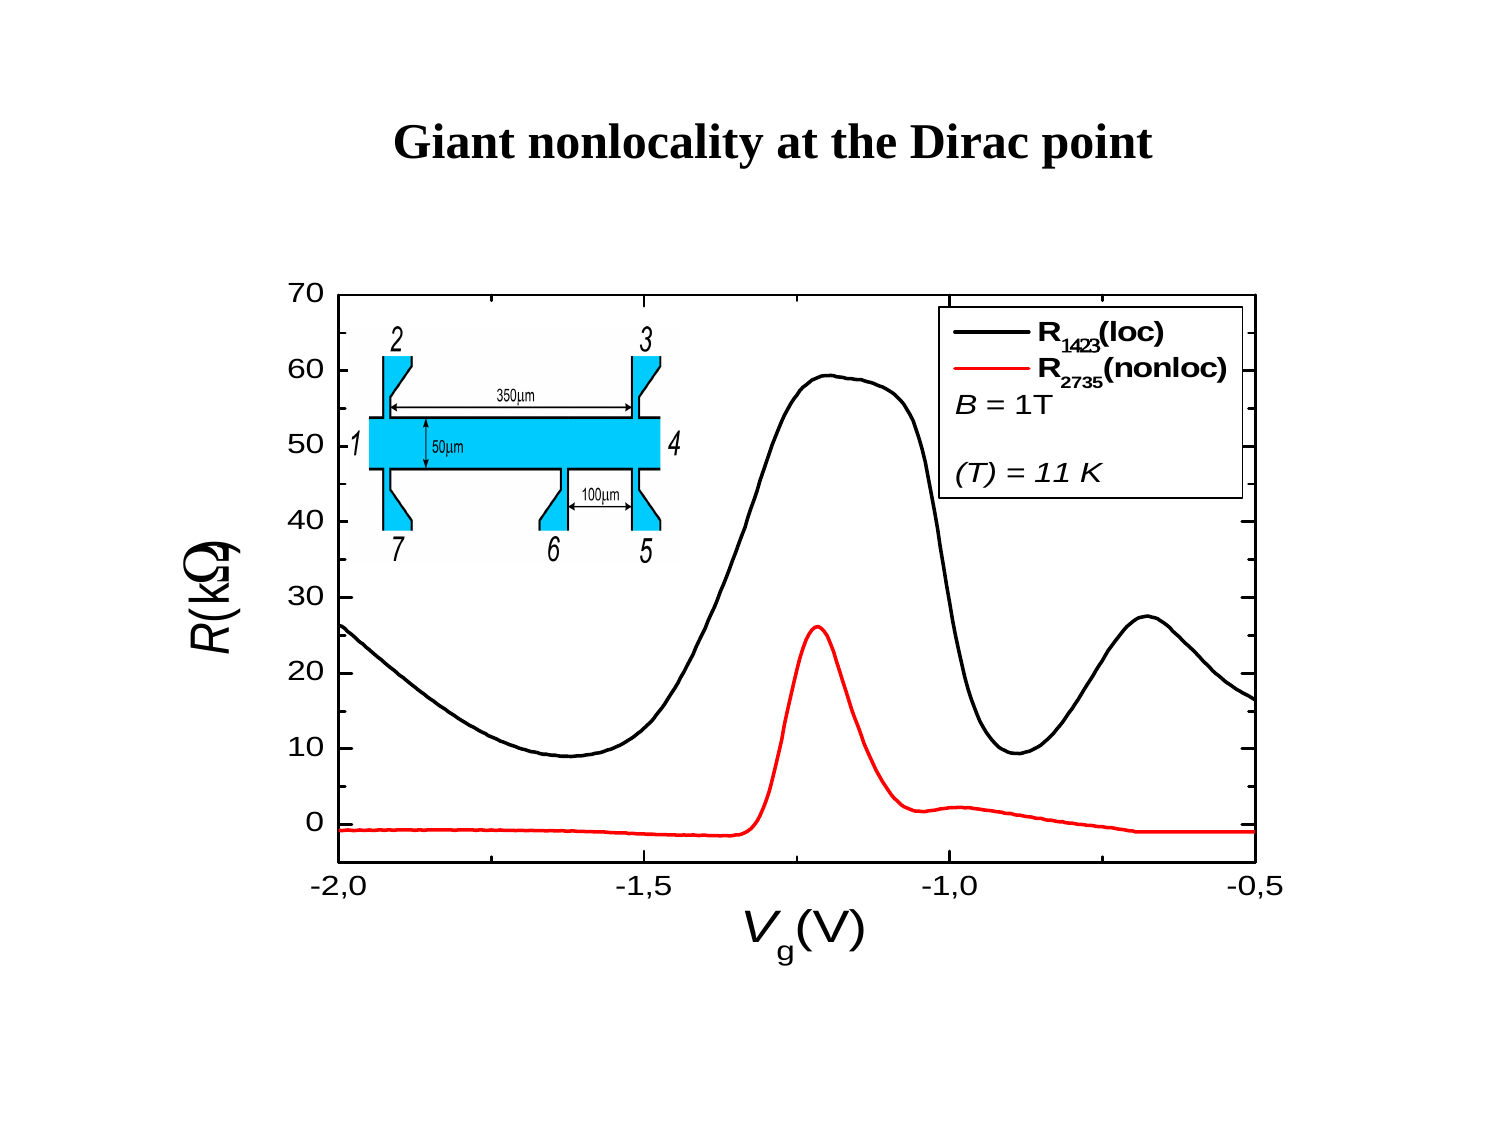

# Giant nonlocality at the Dirac point